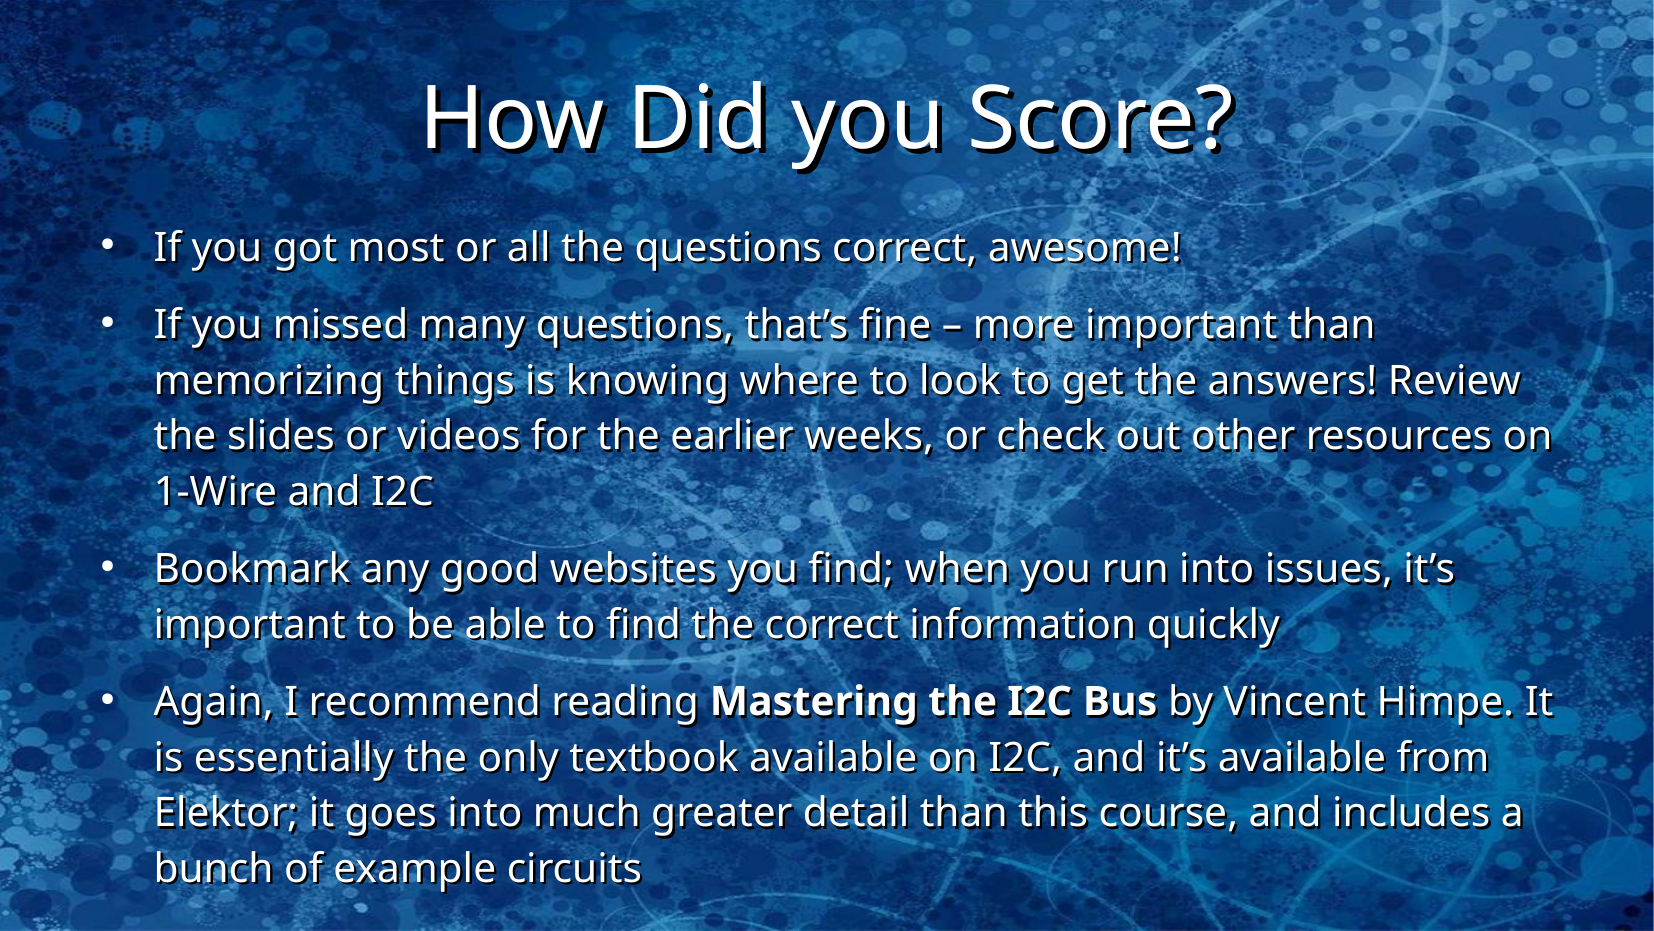

# How Did you Score?
If you got most or all the questions correct, awesome!
If you missed many questions, that’s fine – more important than memorizing things is knowing where to look to get the answers! Review the slides or videos for the earlier weeks, or check out other resources on 1-Wire and I2C
Bookmark any good websites you find; when you run into issues, it’s important to be able to find the correct information quickly
Again, I recommend reading Mastering the I2C Bus by Vincent Himpe. It is essentially the only textbook available on I2C, and it’s available from Elektor; it goes into much greater detail than this course, and includes a bunch of example circuits